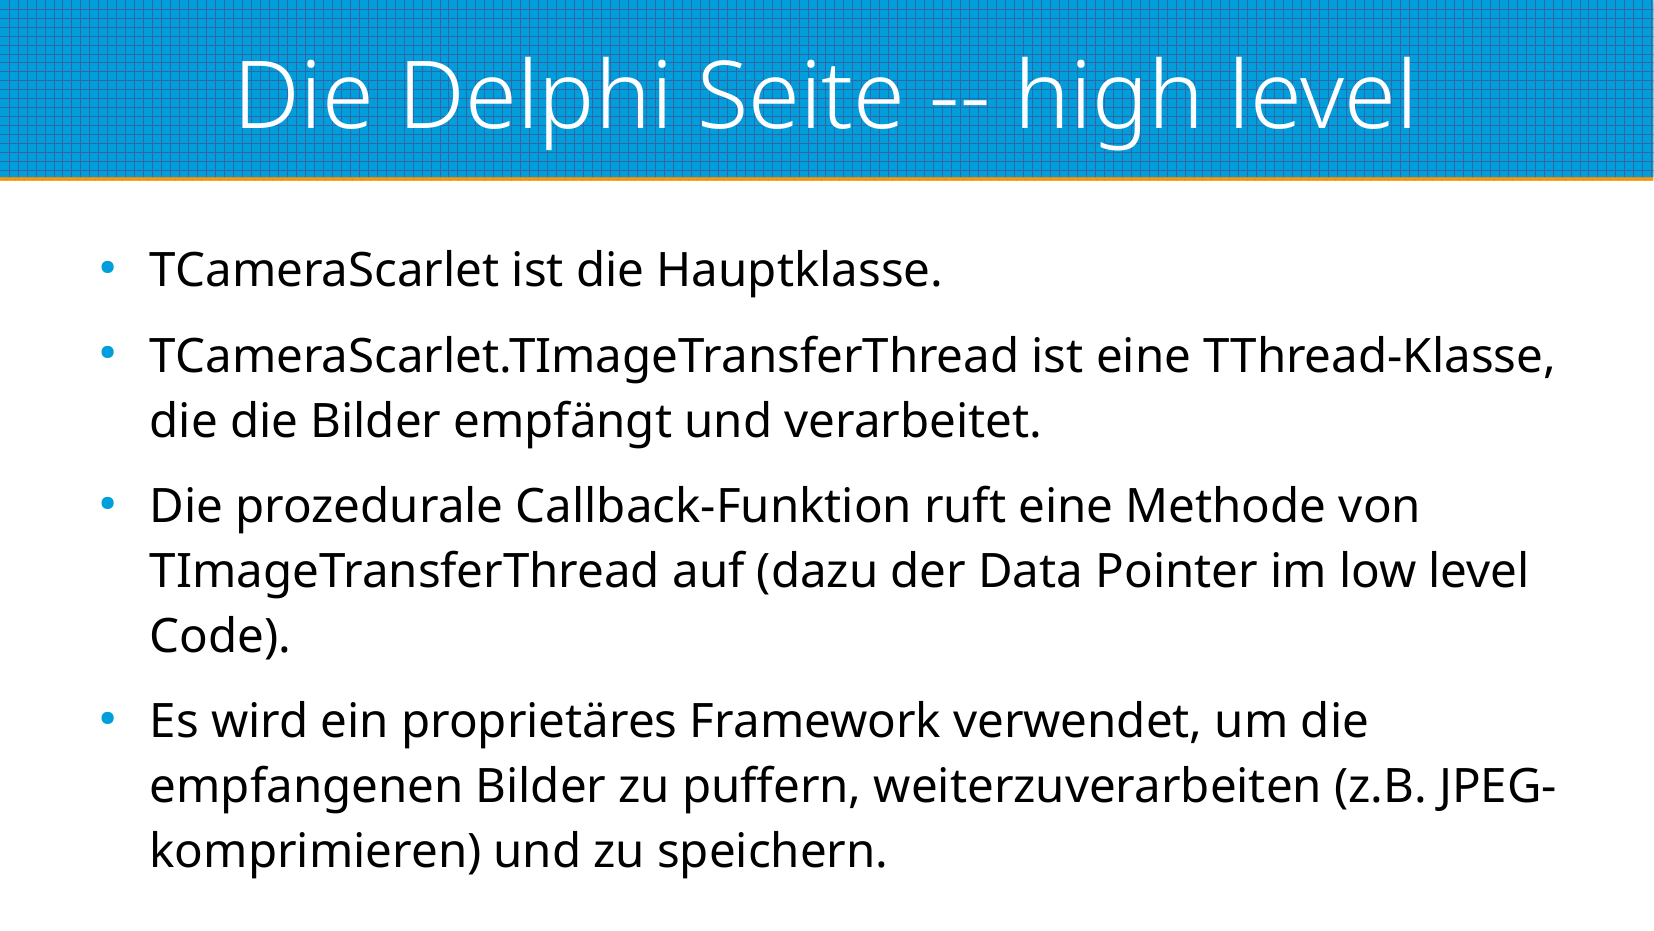

# Die Delphi Seite -- high level
TCameraScarlet ist die Hauptklasse.
TCameraScarlet.TImageTransferThread ist eine TThread-Klasse, die die Bilder empfängt und verarbeitet.
Die prozedurale Callback-Funktion ruft eine Methode von TImageTransferThread auf (dazu der Data Pointer im low level Code).
Es wird ein proprietäres Framework verwendet, um die empfangenen Bilder zu puffern, weiterzuverarbeiten (z.B. JPEG-komprimieren) und zu speichern.